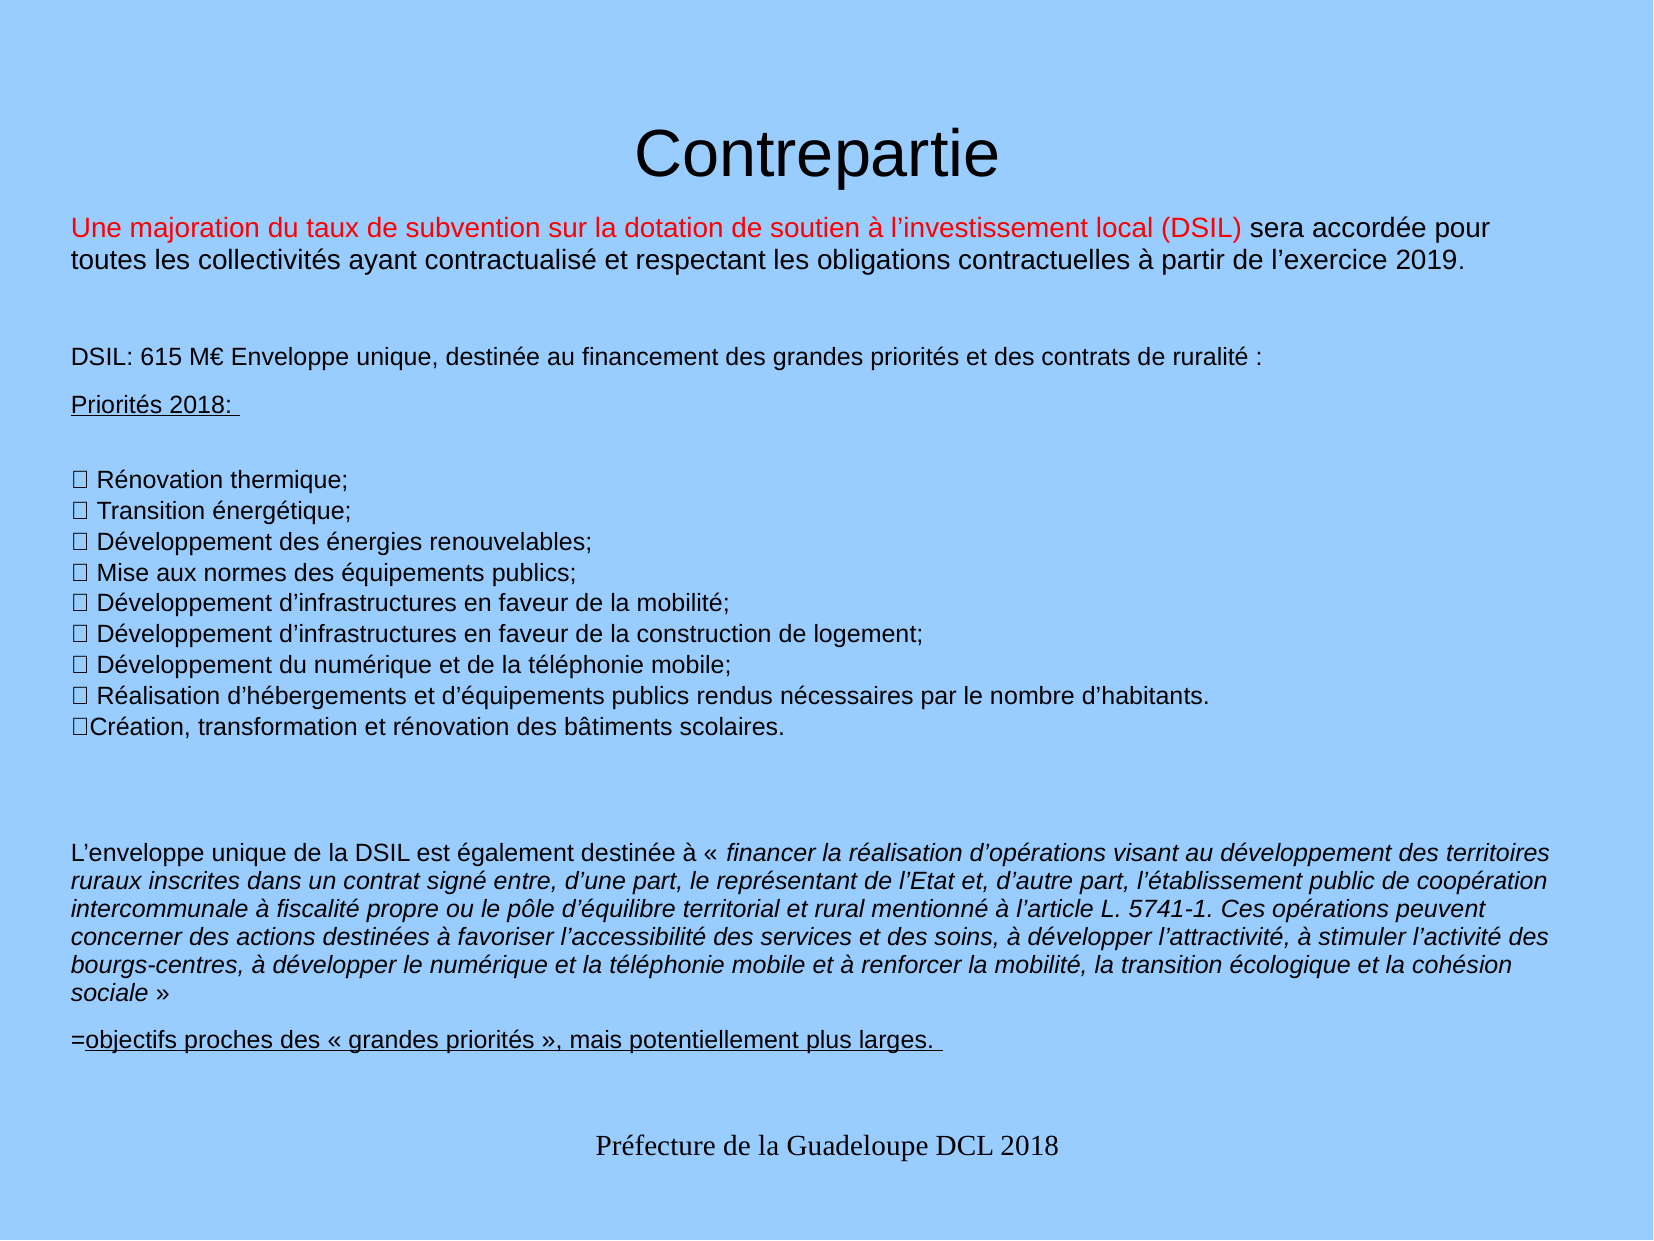

# Contrepartie
Une majoration du taux de subvention sur la dotation de soutien à l’investissement local (DSIL) sera accordée pour toutes les collectivités ayant contractualisé et respectant les obligations contractuelles à partir de l’exercice 2019.
DSIL: 615 M€ Enveloppe unique, destinée au financement des grandes priorités et des contrats de ruralité :
Priorités 2018:
 Rénovation thermique;
 Transition énergétique;
 Développement des énergies renouvelables;
 Mise aux normes des équipements publics;
 Développement d’infrastructures en faveur de la mobilité;
 Développement d’infrastructures en faveur de la construction de logement;
 Développement du numérique et de la téléphonie mobile;
 Réalisation d’hébergements et d’équipements publics rendus nécessaires par le nombre d’habitants.
Création, transformation et rénovation des bâtiments scolaires.
L’enveloppe unique de la DSIL est également destinée à « financer la réalisation d’opérations visant au développement des territoires ruraux inscrites dans un contrat signé entre, d’une part, le représentant de l’Etat et, d’autre part, l’établissement public de coopération intercommunale à fiscalité propre ou le pôle d’équilibre territorial et rural mentionné à l’article L. 5741-1. Ces opérations peuvent concerner des actions destinées à favoriser l’accessibilité des services et des soins, à développer l’attractivité, à stimuler l’activité des bourgs-centres, à développer le numérique et la téléphonie mobile et à renforcer la mobilité, la transition écologique et la cohésion sociale »
=objectifs proches des « grandes priorités », mais potentiellement plus larges.
Préfecture de la Guadeloupe DCL 2018